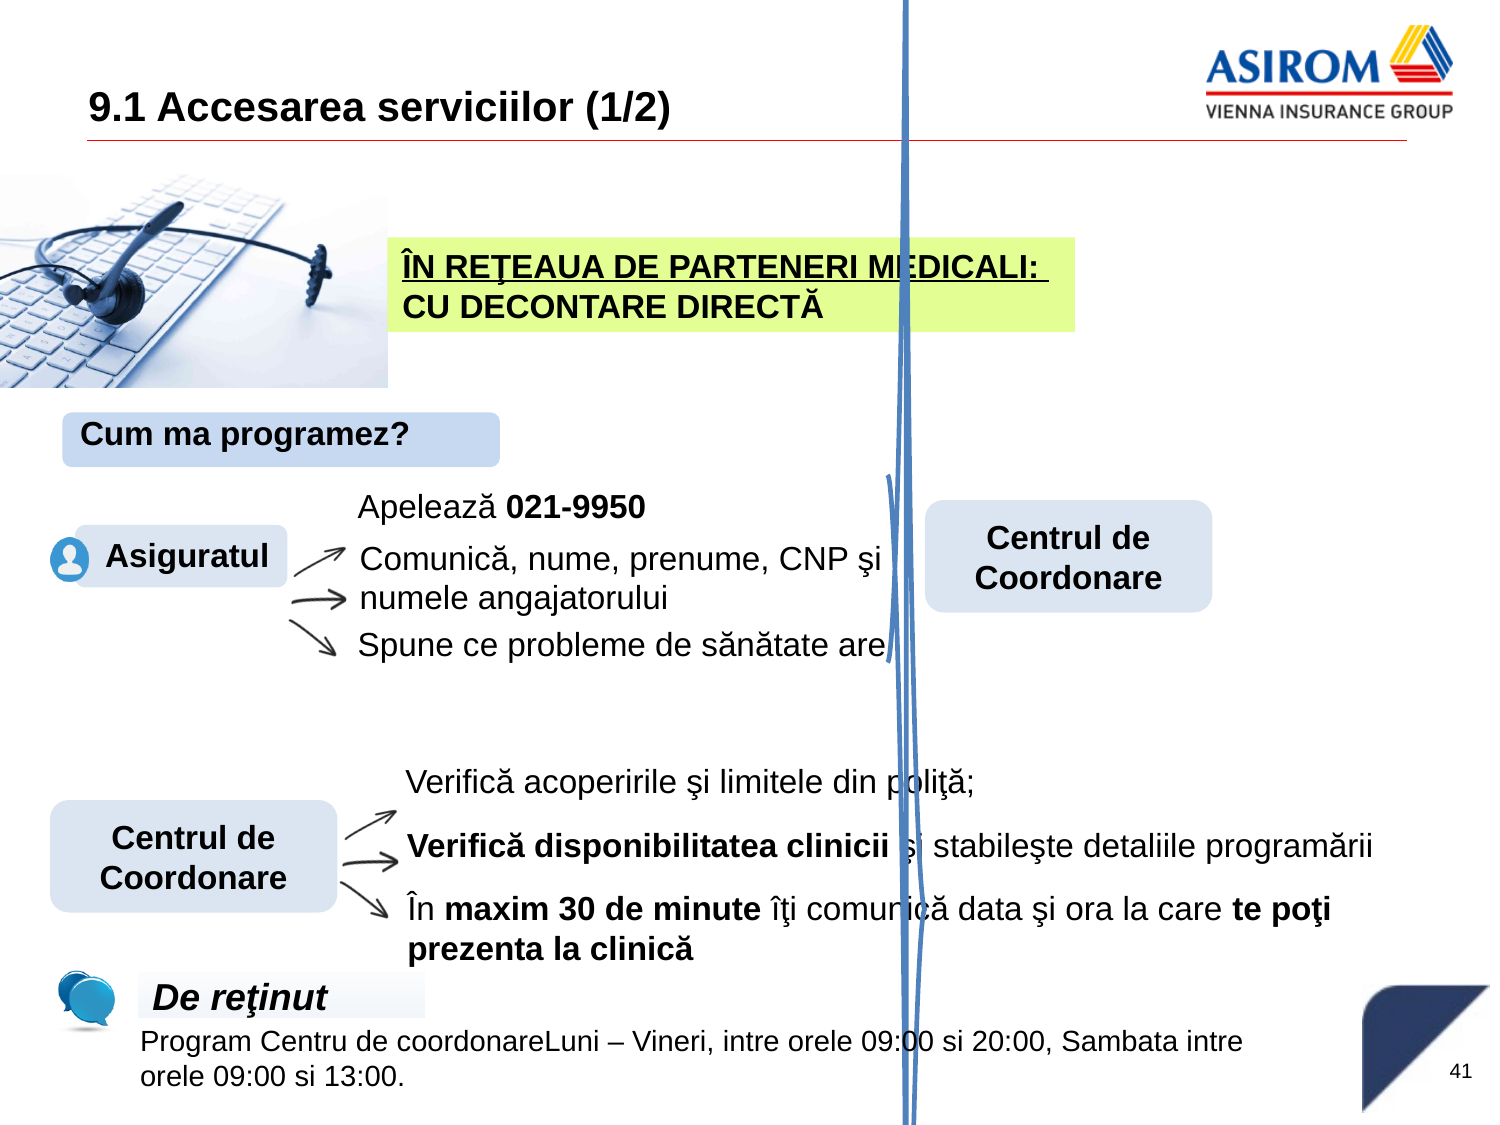

9.1 Accesarea serviciilor (1/2)
ÎN REŢEAUA DE PARTENERI MEDICALI:
CU DECONTARE DIRECTĂ
Cum ma programez?
Apelează 021-9950
Centrul de Coordonare
Asiguratul
Comunică, nume, prenume, CNP şi numele angajatorului
Spune ce probleme de sănătate are
Verifică acoperirile şi limitele din poliţă;
Centrul de Coordonare
Verifică disponibilitatea clinicii şi stabileşte detaliile programării
În maxim 30 de minute îţi comunică data şi ora la care te poţi prezenta la clinică
De reţinut
Program Centru de coordonareLuni – Vineri, intre orele 09:00 si 20:00, Sambata intre orele 09:00 si 13:00.